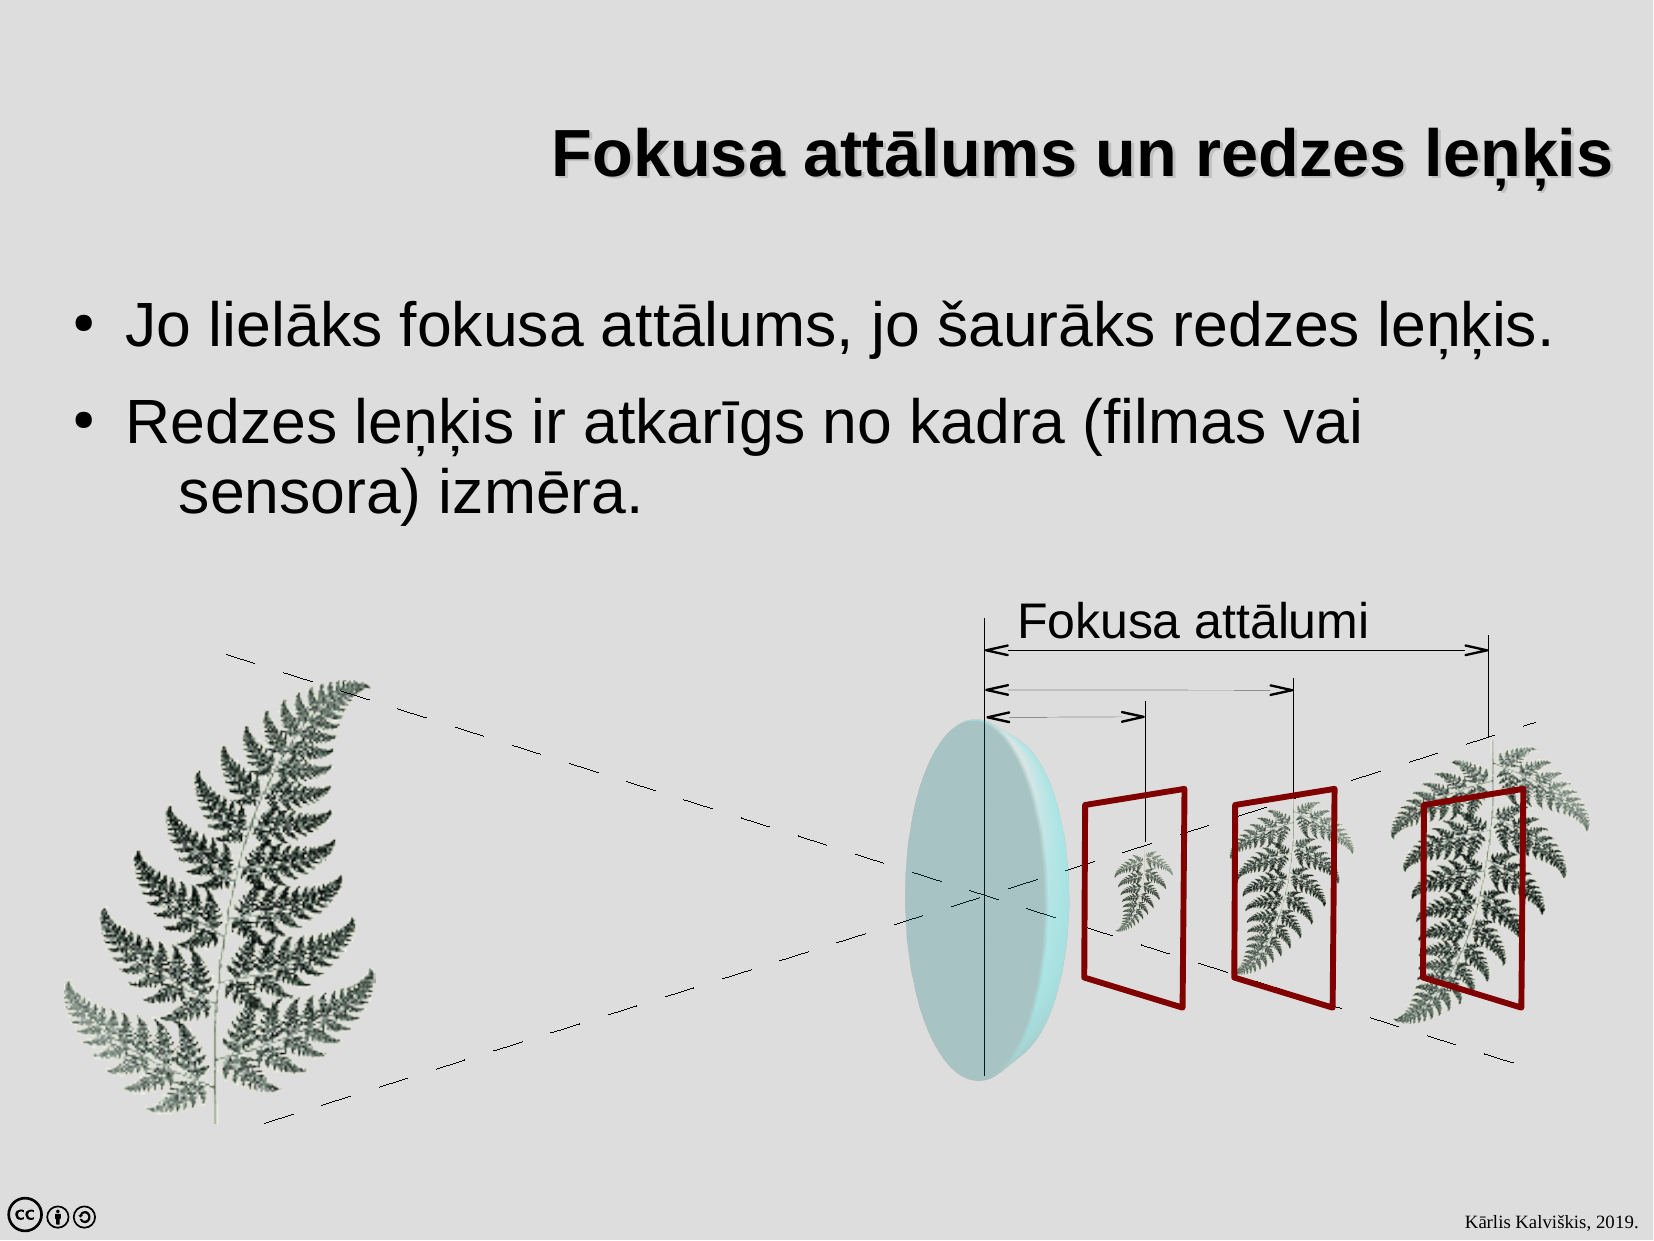

# Fokusa attālums un redzes leņķis
Jo lielāks fokusa attālums, jo šaurāks redzes leņķis.
Redzes leņķis ir atkarīgs no kadra (filmas vai sensora) izmēra.
Fokusa attālumi